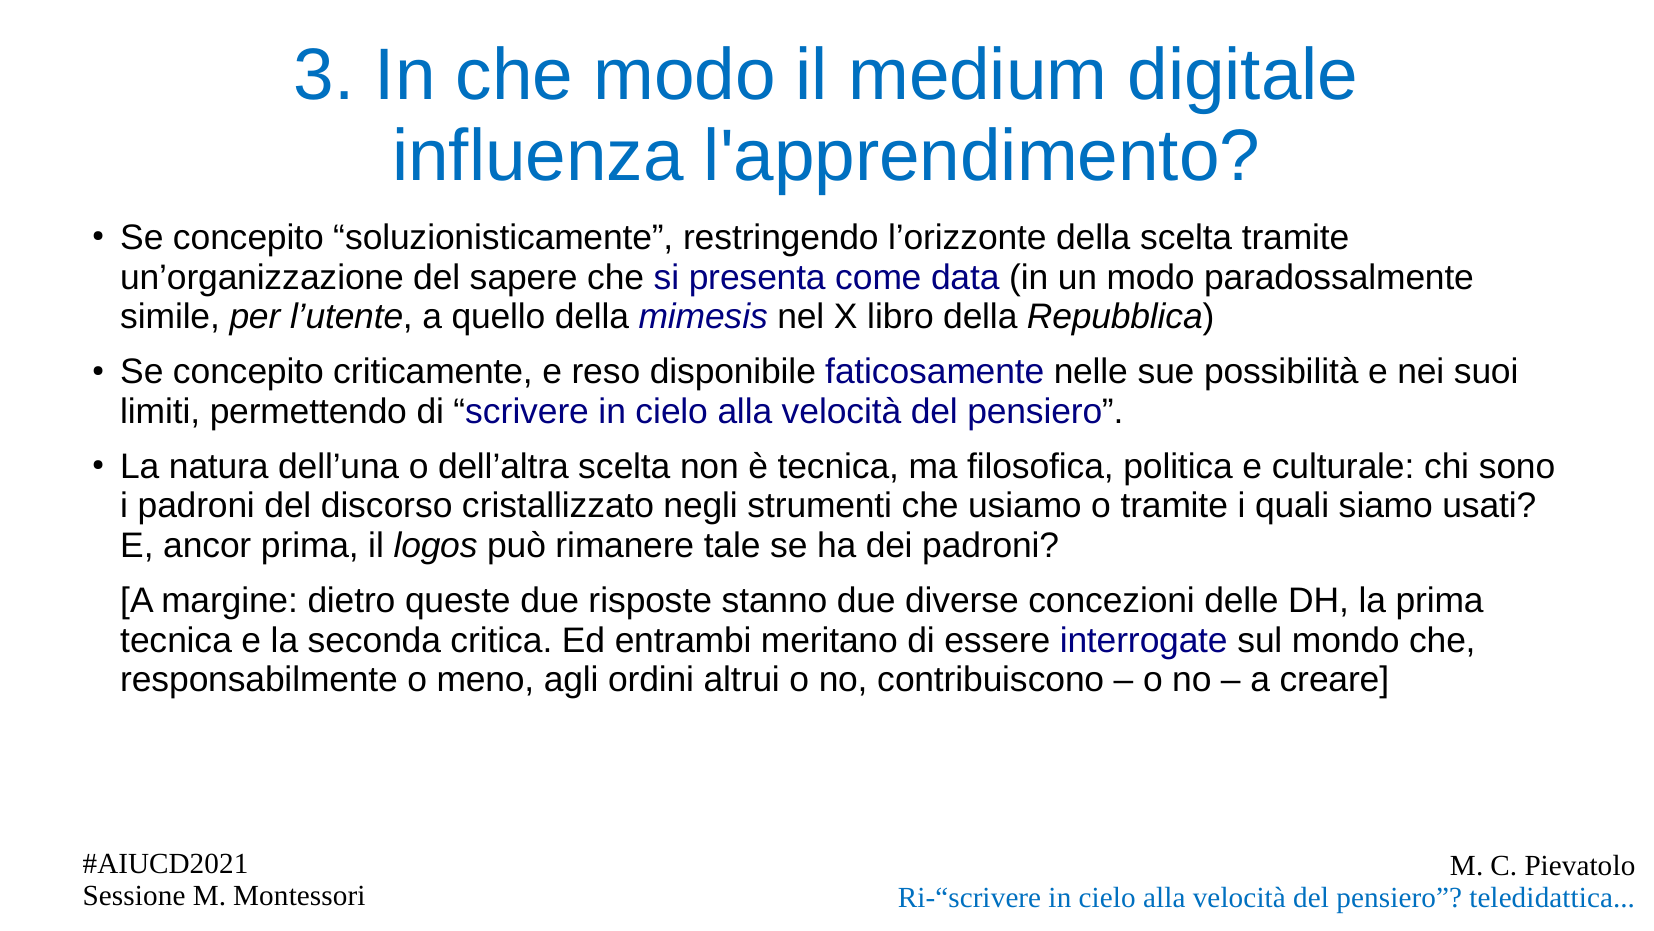

# 3. In che modo il medium digitale influenza l'apprendimento?
Se concepito “soluzionisticamente”, restringendo l’orizzonte della scelta tramite un’organizzazione del sapere che si presenta come data (in un modo paradossalmente simile, per l’utente, a quello della mimesis nel X libro della Repubblica)
Se concepito criticamente, e reso disponibile faticosamente nelle sue possibilità e nei suoi limiti, permettendo di “scrivere in cielo alla velocità del pensiero”.
La natura dell’una o dell’altra scelta non è tecnica, ma filosofica, politica e culturale: chi sono i padroni del discorso cristallizzato negli strumenti che usiamo o tramite i quali siamo usati? E, ancor prima, il logos può rimanere tale se ha dei padroni?
[A margine: dietro queste due risposte stanno due diverse concezioni delle DH, la prima tecnica e la seconda critica. Ed entrambi meritano di essere interrogate sul mondo che, responsabilmente o meno, agli ordini altrui o no, contribuiscono – o no – a creare]
M. C. Pievatolo
Ri-“scrivere in cielo alla velocità del pensiero”? teledidattica...